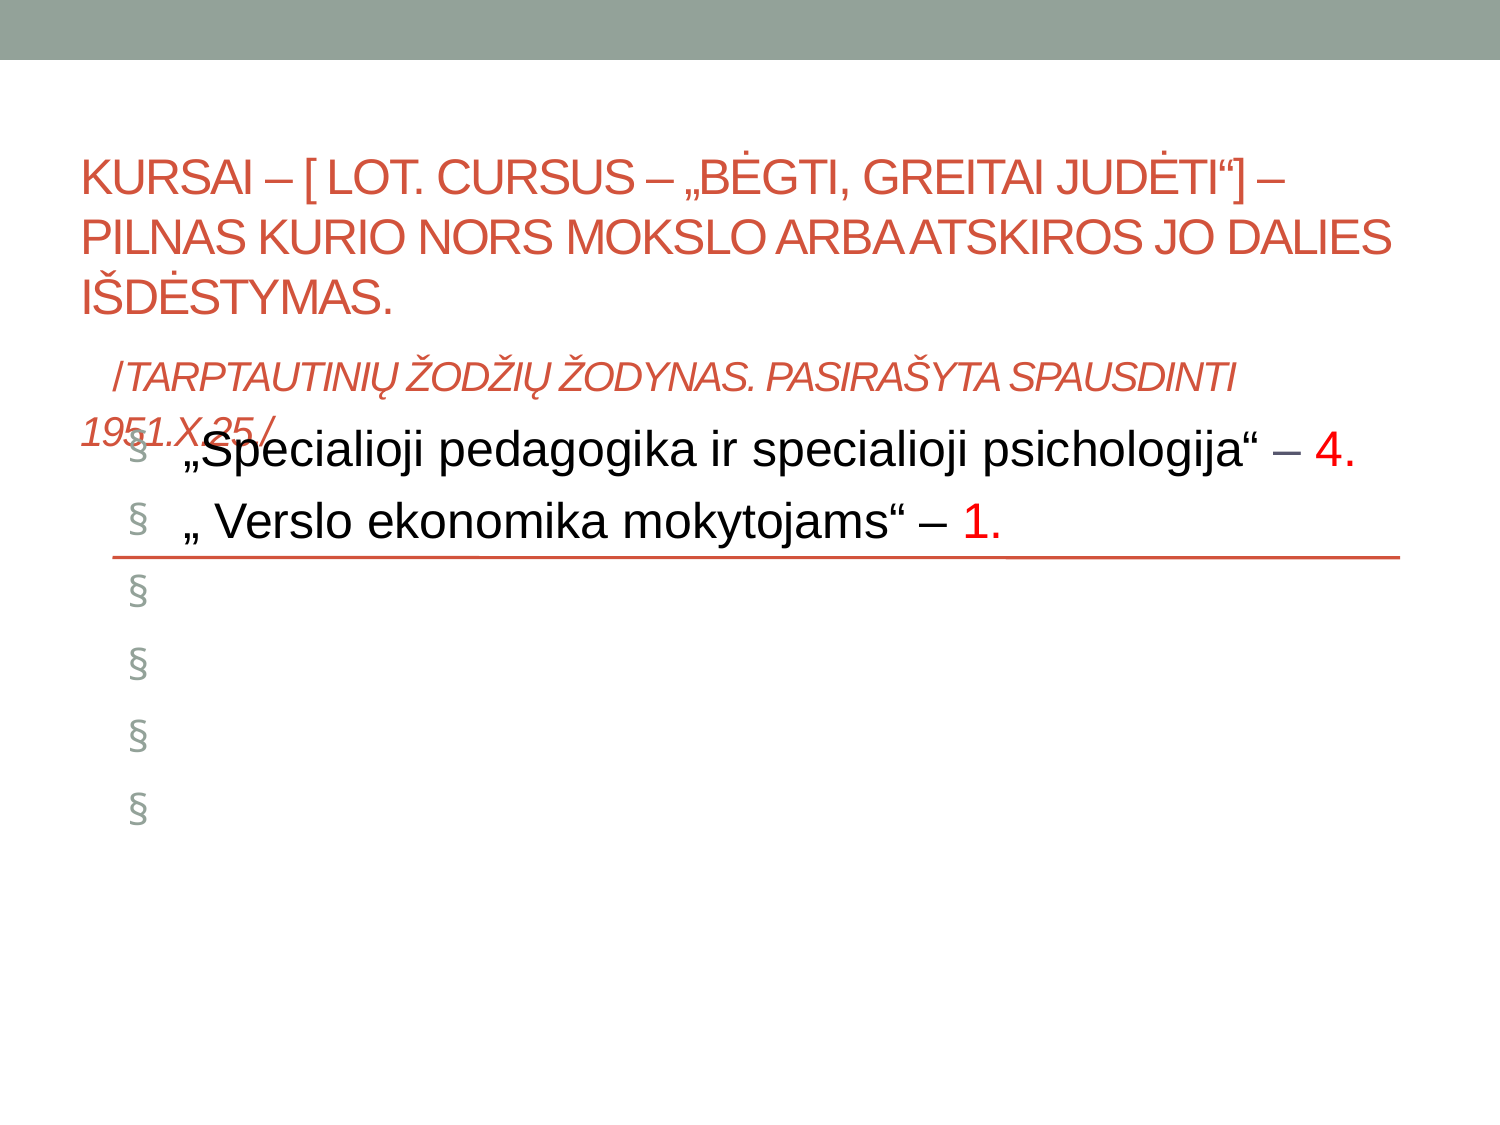

# KURSAI – [ LOT. CURSUS – „BĖGTI, GREITAI JUDĖTI“] – pilnas kurio nors mokslo arba atskiros jo dalies išdėstymas. /TARPTAUTINIŲ ŽODŽIŲ ŽODYNAS. PASIRAŠYTA SPAUSDINTI 1951.X.25./
„Specialioji pedagogika ir specialioji psichologija“ – 4.
„ Verslo ekonomika mokytojams“ – 1.